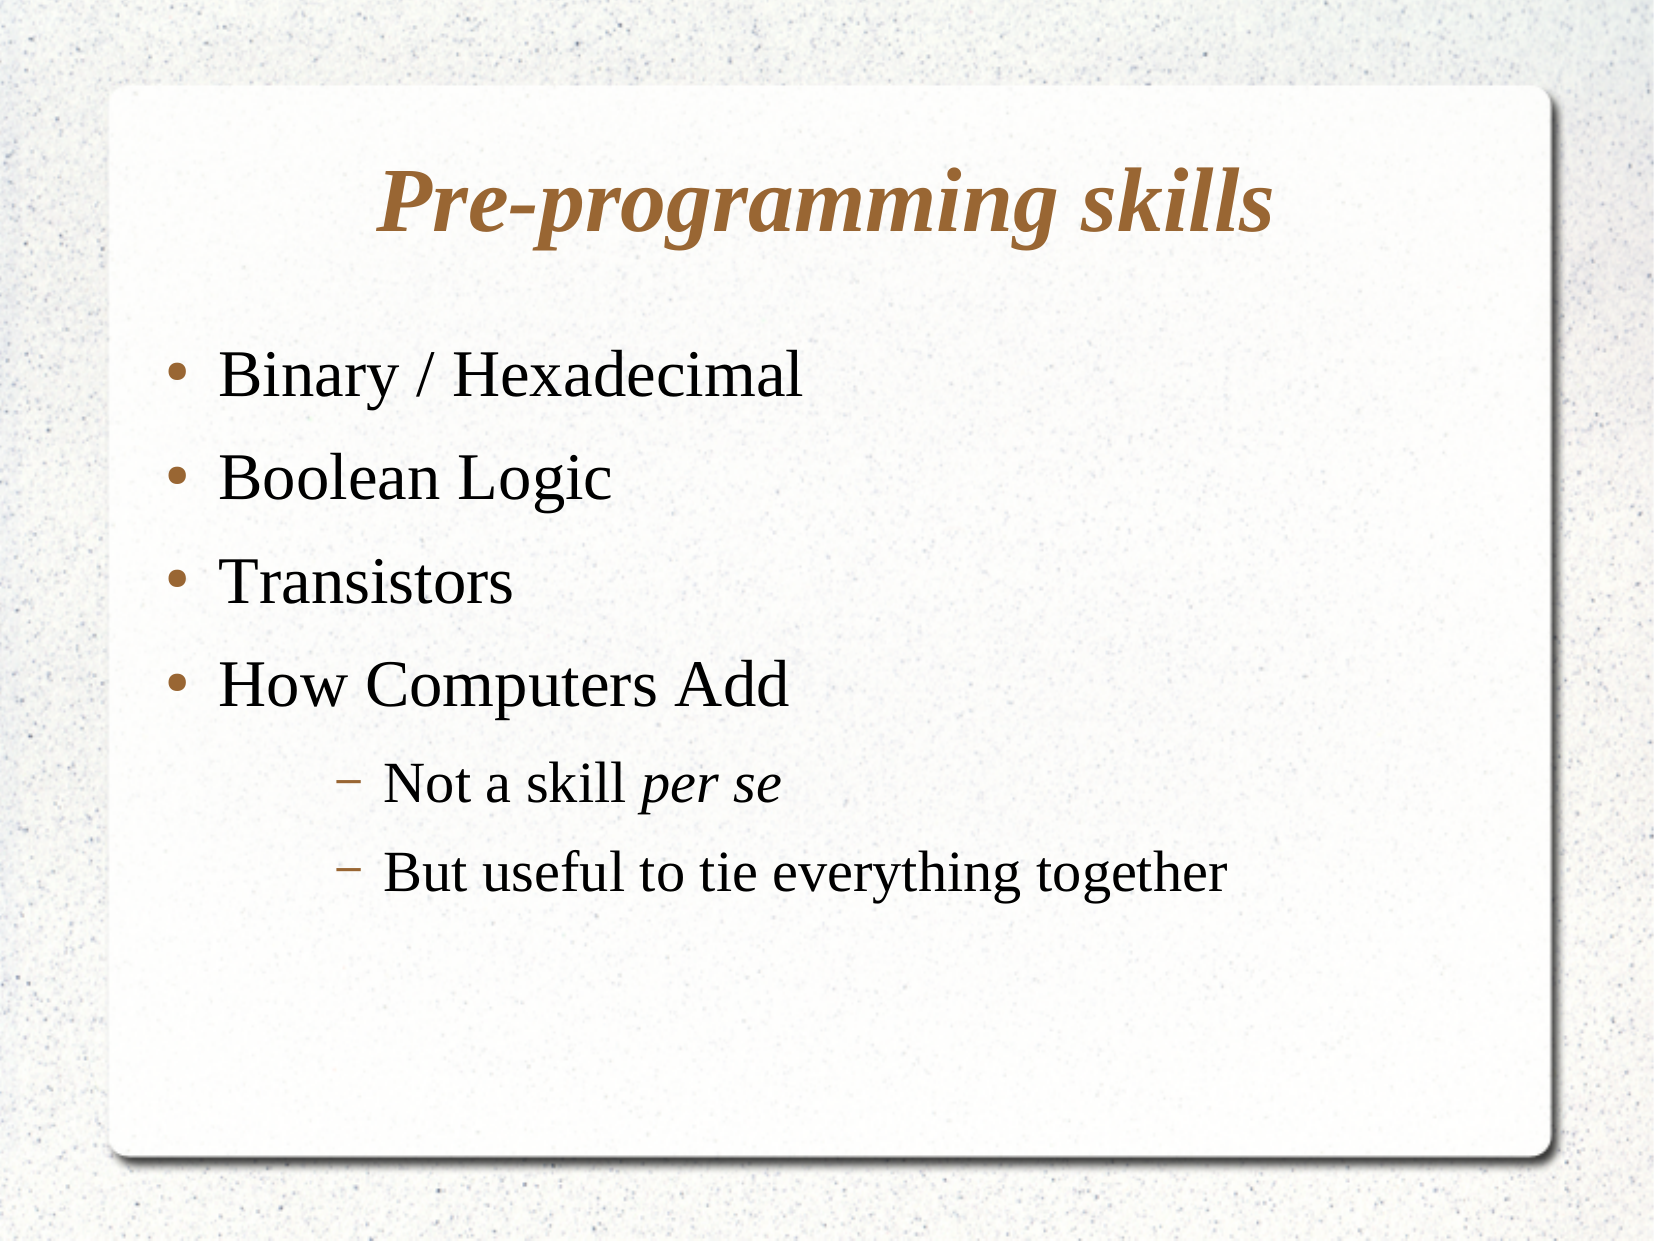

# Pre-programming skills
Binary / Hexadecimal
Boolean Logic
Transistors
How Computers Add
Not a skill per se
But useful to tie everything together